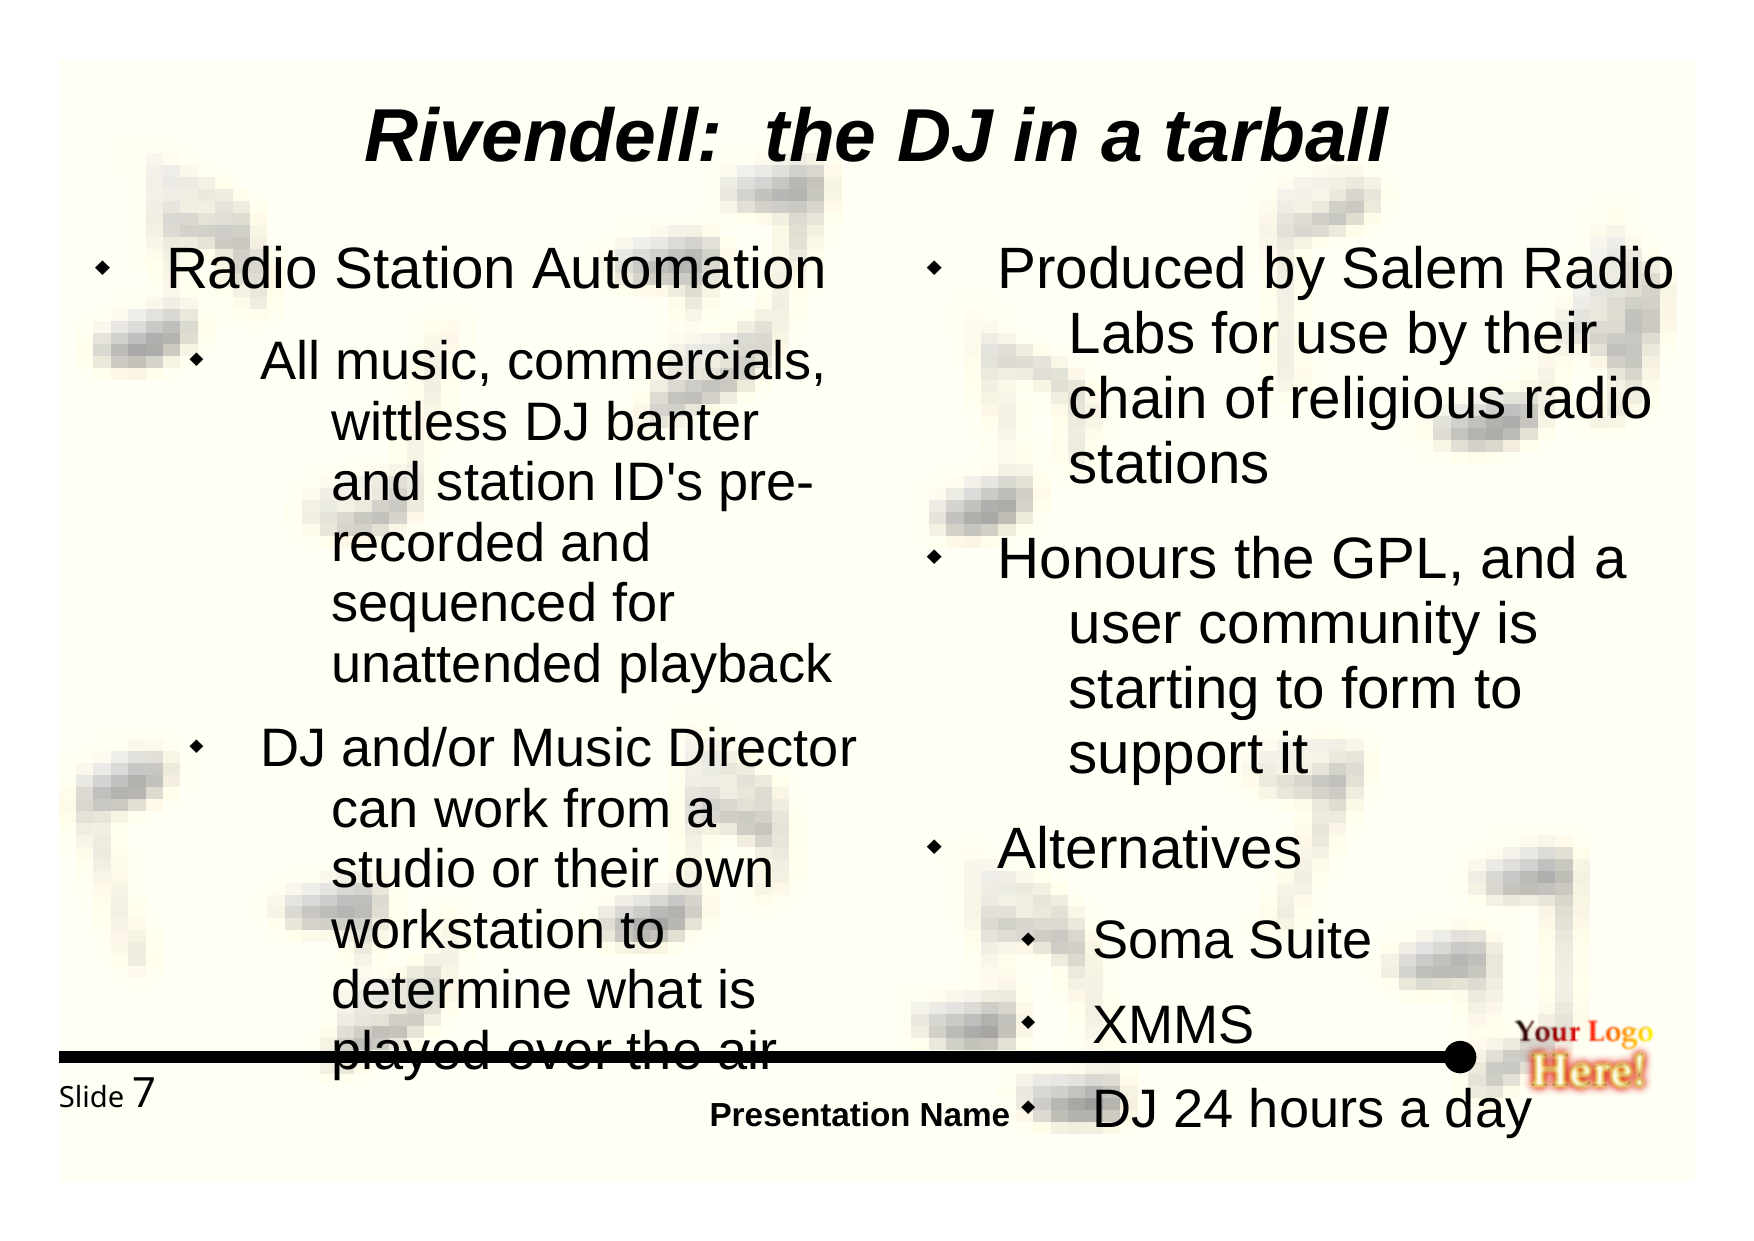

# Rivendell: the DJ in a tarball
Radio Station Automation
All music, commercials, wittless DJ banter and station ID's pre-recorded and sequenced for unattended playback
DJ and/or Music Director can work from a studio or their own workstation to determine what is played over the air
Produced by Salem Radio Labs for use by their chain of religious radio stations
Honours the GPL, and a user community is starting to form to support it
Alternatives
Soma Suite
XMMS
DJ 24 hours a day